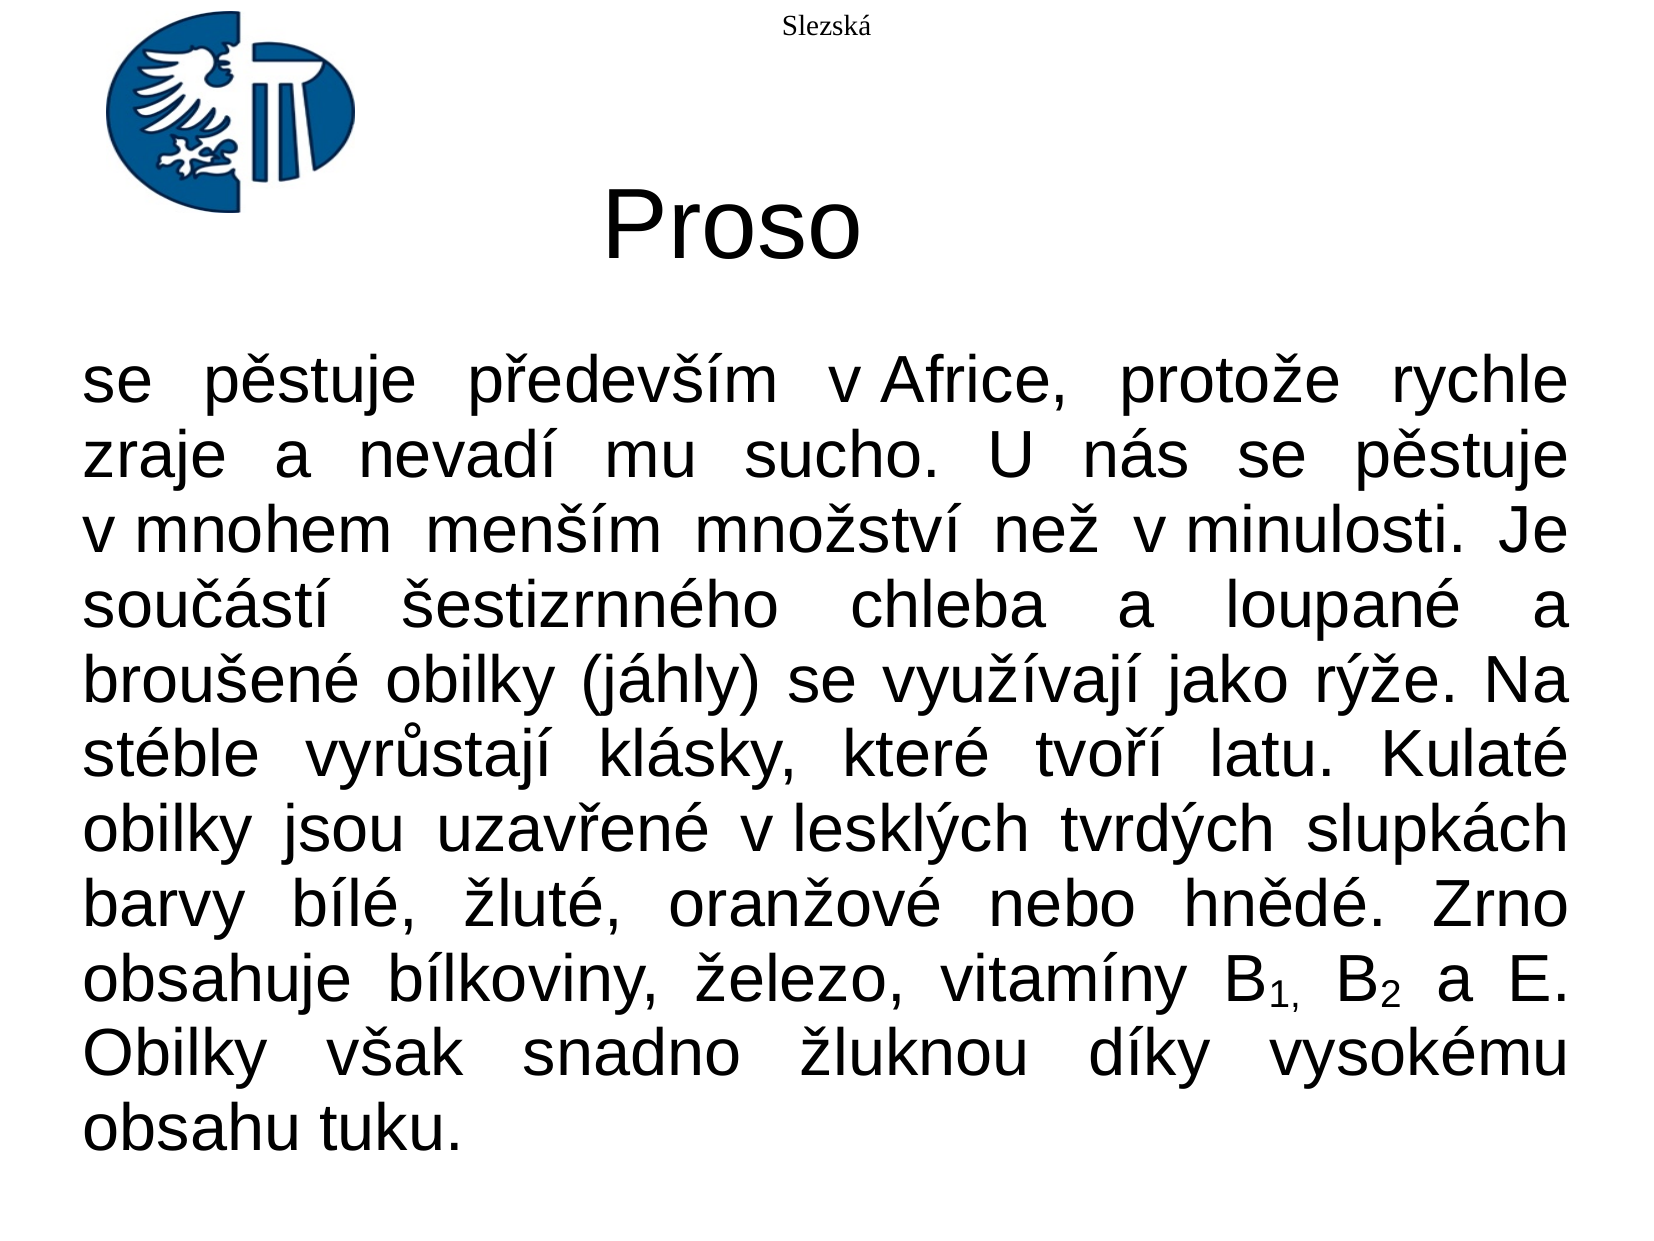

ahoj
# Proso
se pěstuje především v Africe, protože rychle zraje a nevadí mu sucho. U nás se pěstuje v mnohem menším množství než v minulosti. Je součástí šestizrnného chleba a loupané a broušené obilky (jáhly) se využívají jako rýže. Na stéble vyrůstají klásky, které tvoří latu. Kulaté obilky jsou uzavřené v lesklých tvrdých slupkách barvy bílé, žluté, oranžové nebo hnědé. Zrno obsahuje bílkoviny, železo, vitamíny B1, B2 a E. Obilky však snadno žluknou díky vysokému obsahu tuku.